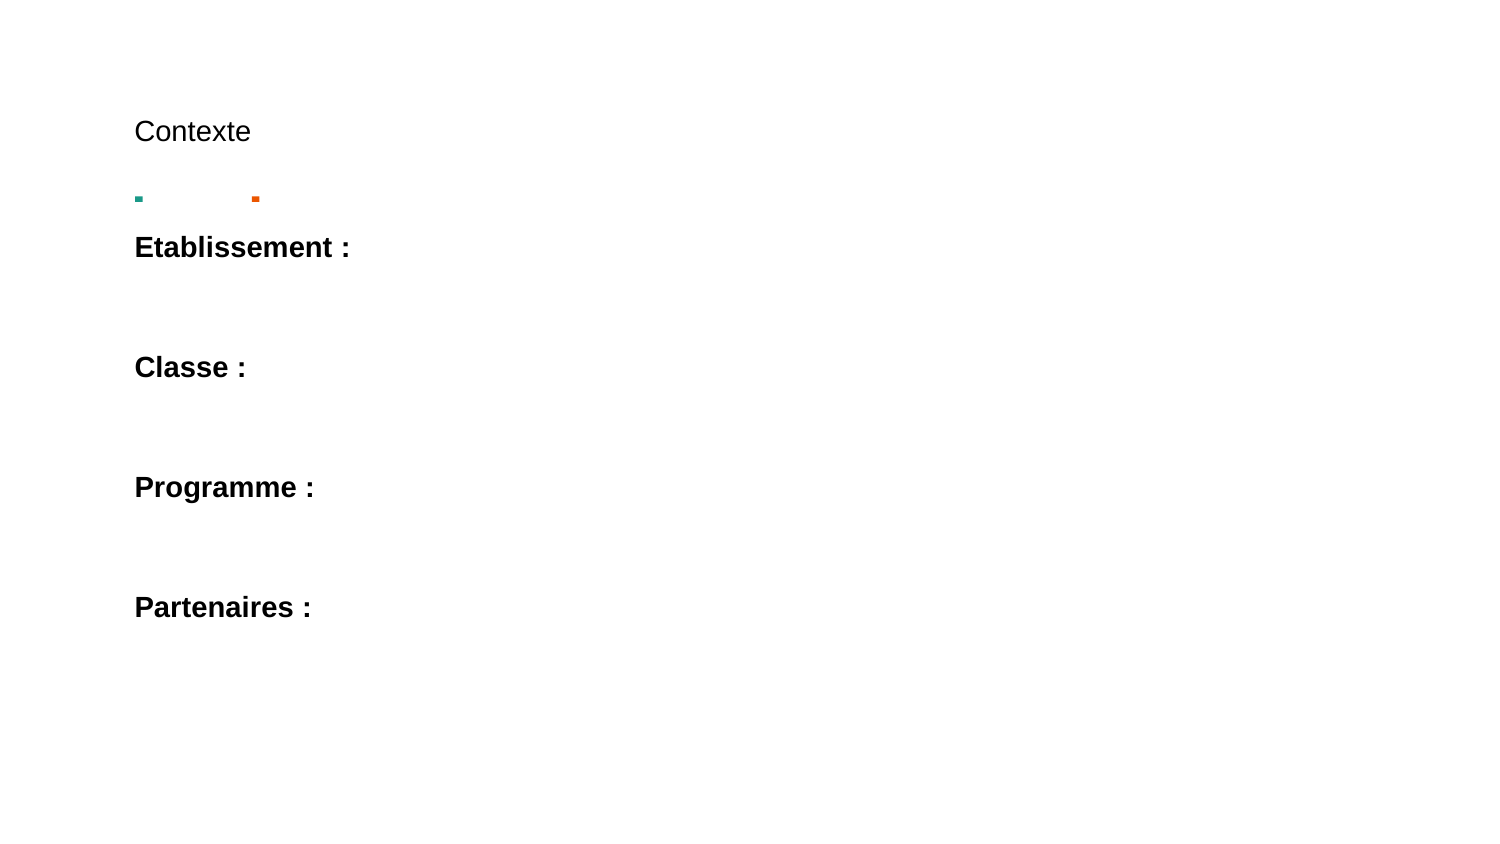

# Contexte
Etablissement :
Classe :
Programme :
Partenaires :